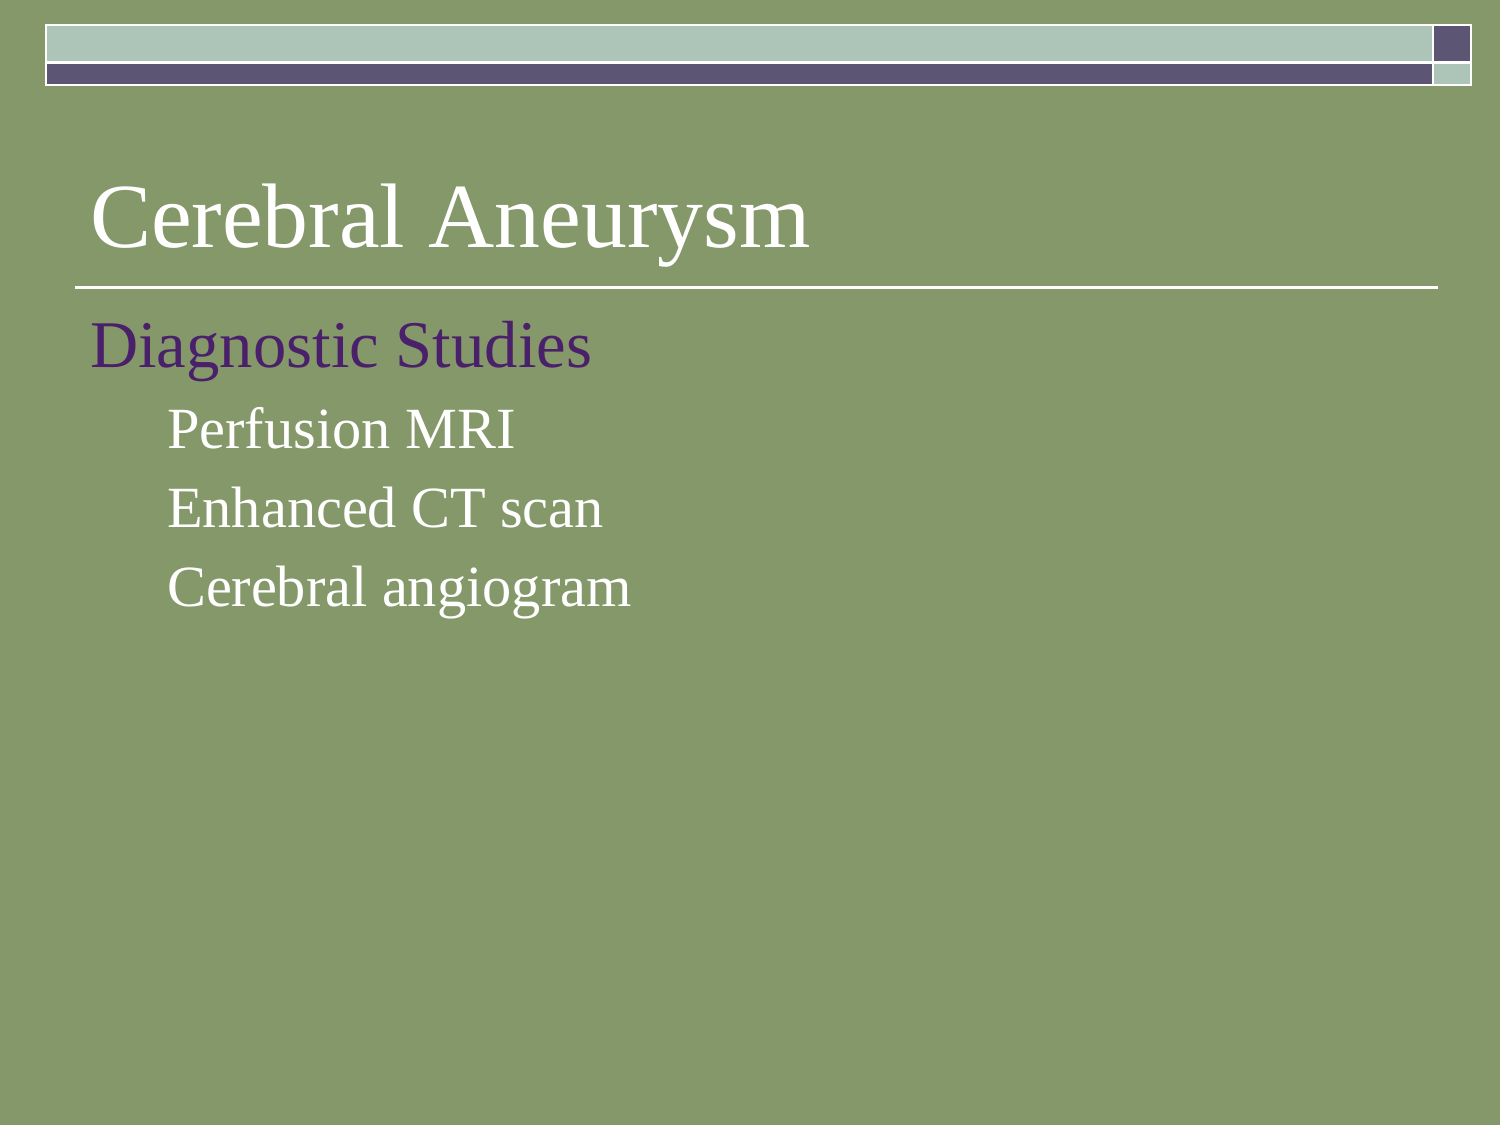

# Cerebral Aneurysm
Diagnostic Studies
Perfusion MRI
Enhanced CT scan
Cerebral angiogram